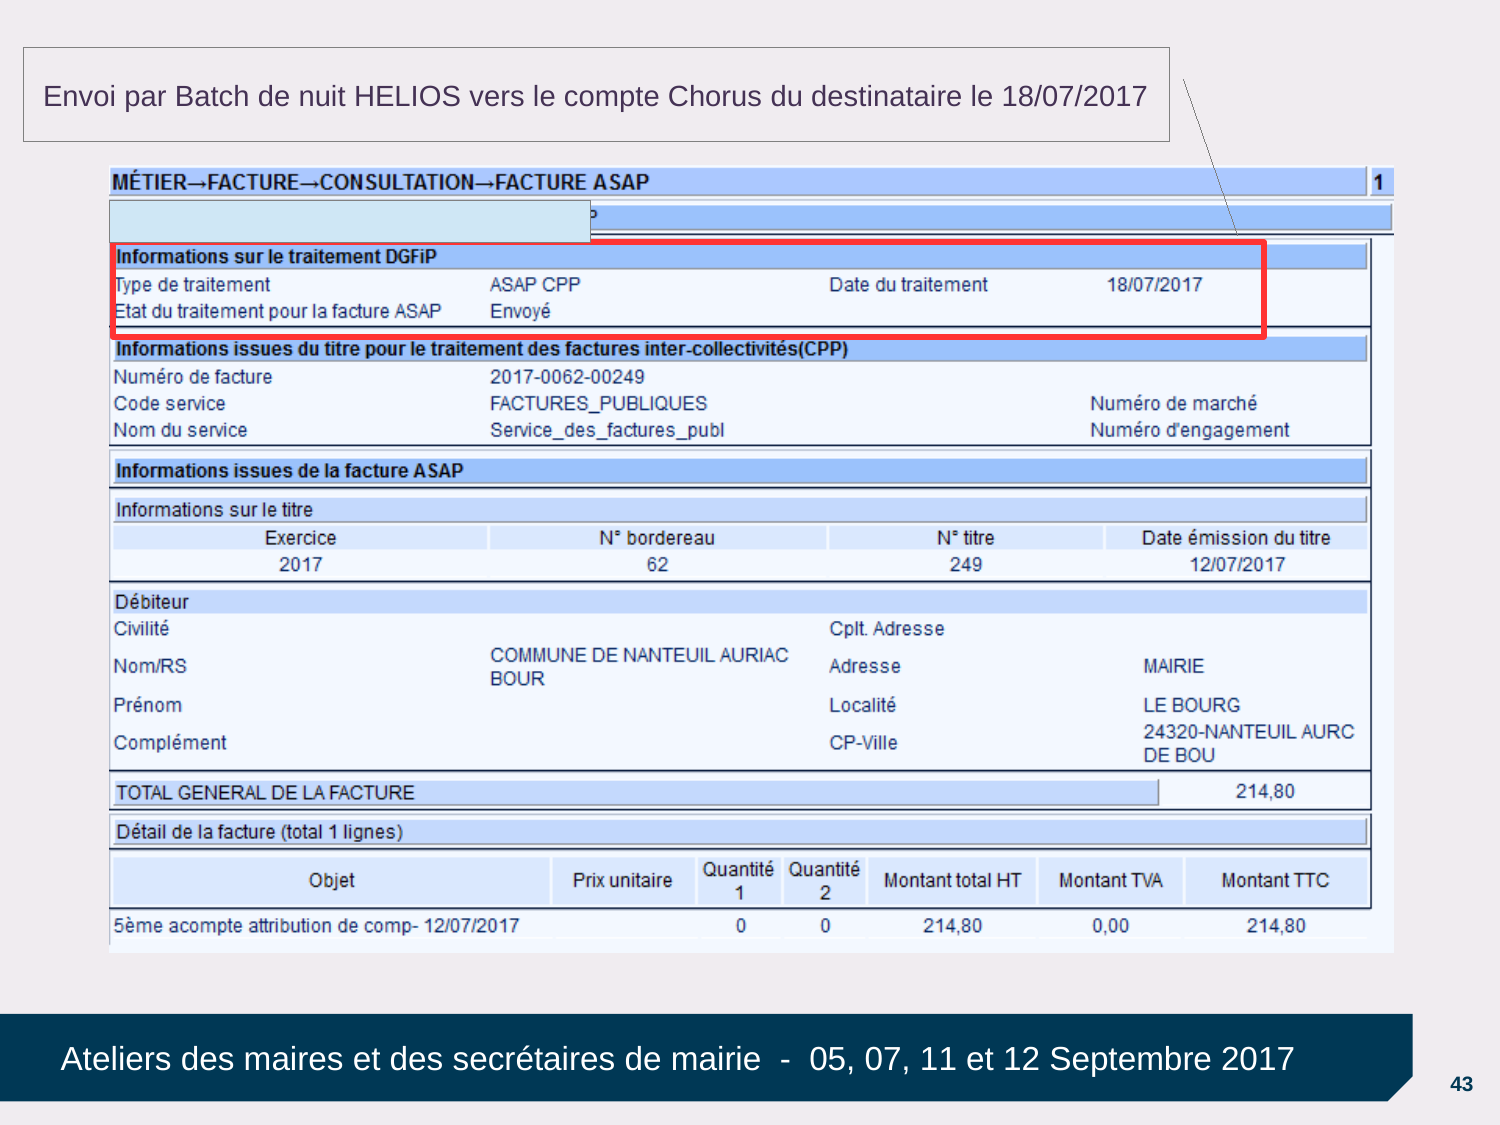

Envoi par Batch de nuit HELIOS vers le compte Chorus du destinataire le 18/07/2017